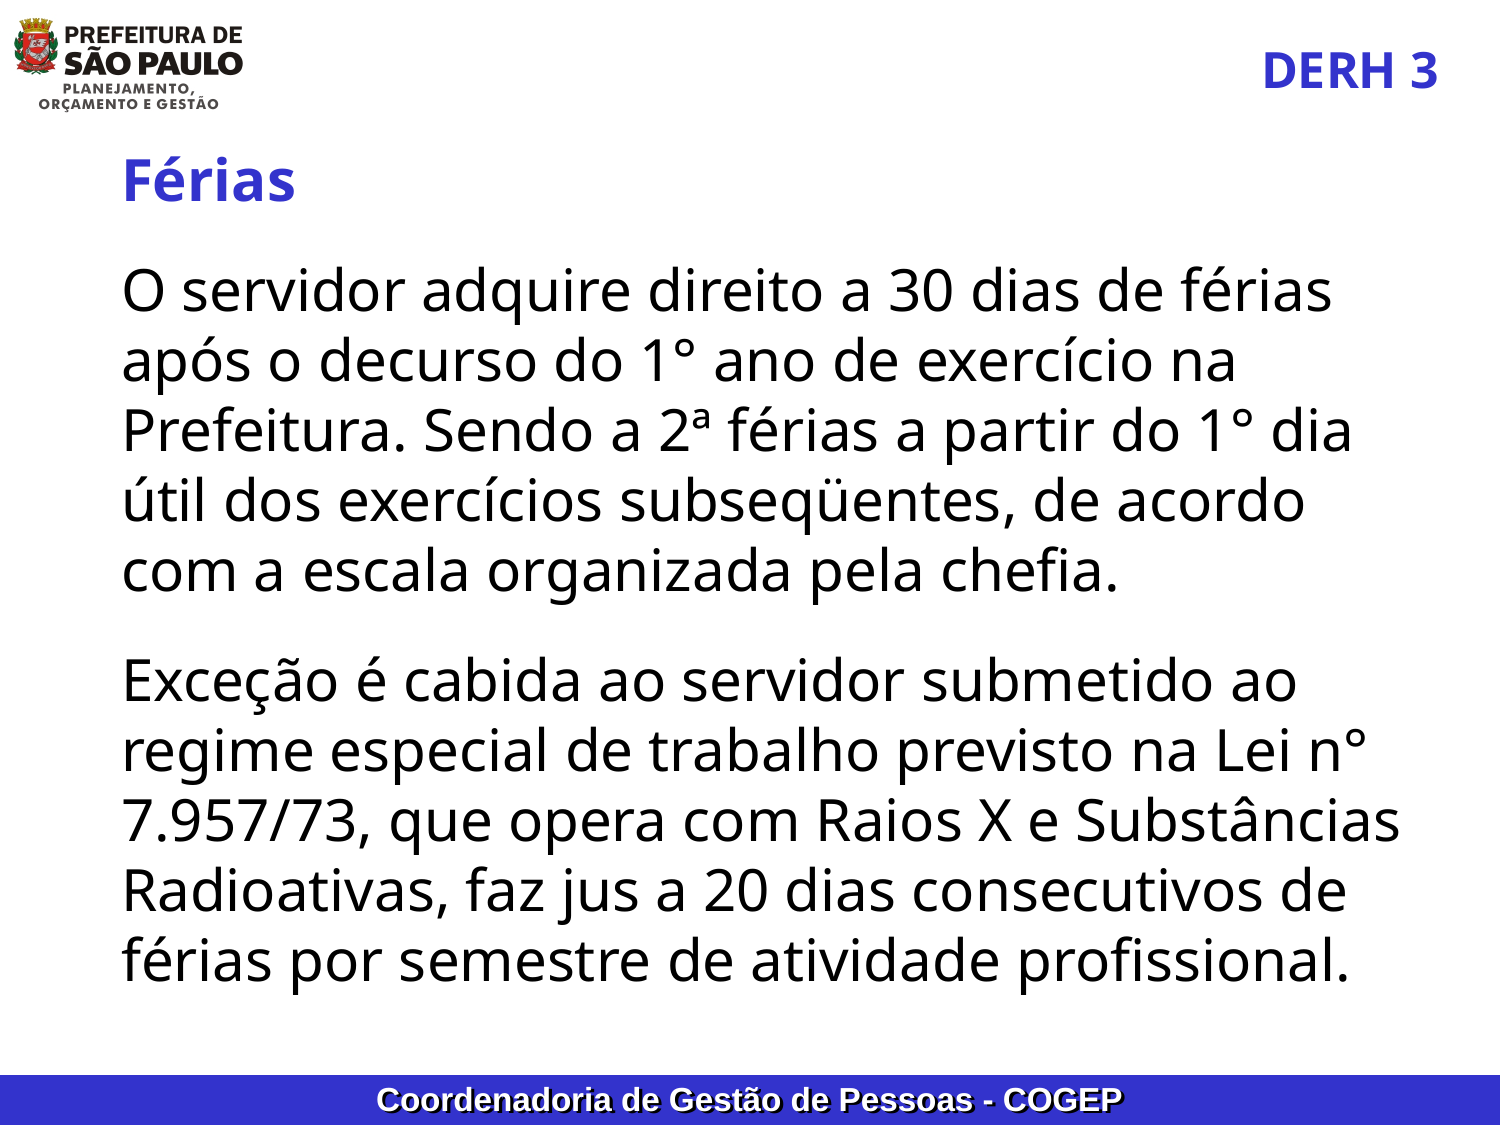

DERH 3
	Férias
	O servidor adquire direito a 30 dias de férias após o decurso do 1° ano de exercício na Prefeitura. Sendo a 2ª férias a partir do 1° dia útil dos exercícios subseqüentes, de acordo com a escala organizada pela chefia.
	Exceção é cabida ao servidor submetido ao regime especial de trabalho previsto na Lei n° 7.957/73, que opera com Raios X e Substâncias Radioativas, faz jus a 20 dias consecutivos de férias por semestre de atividade profissional.